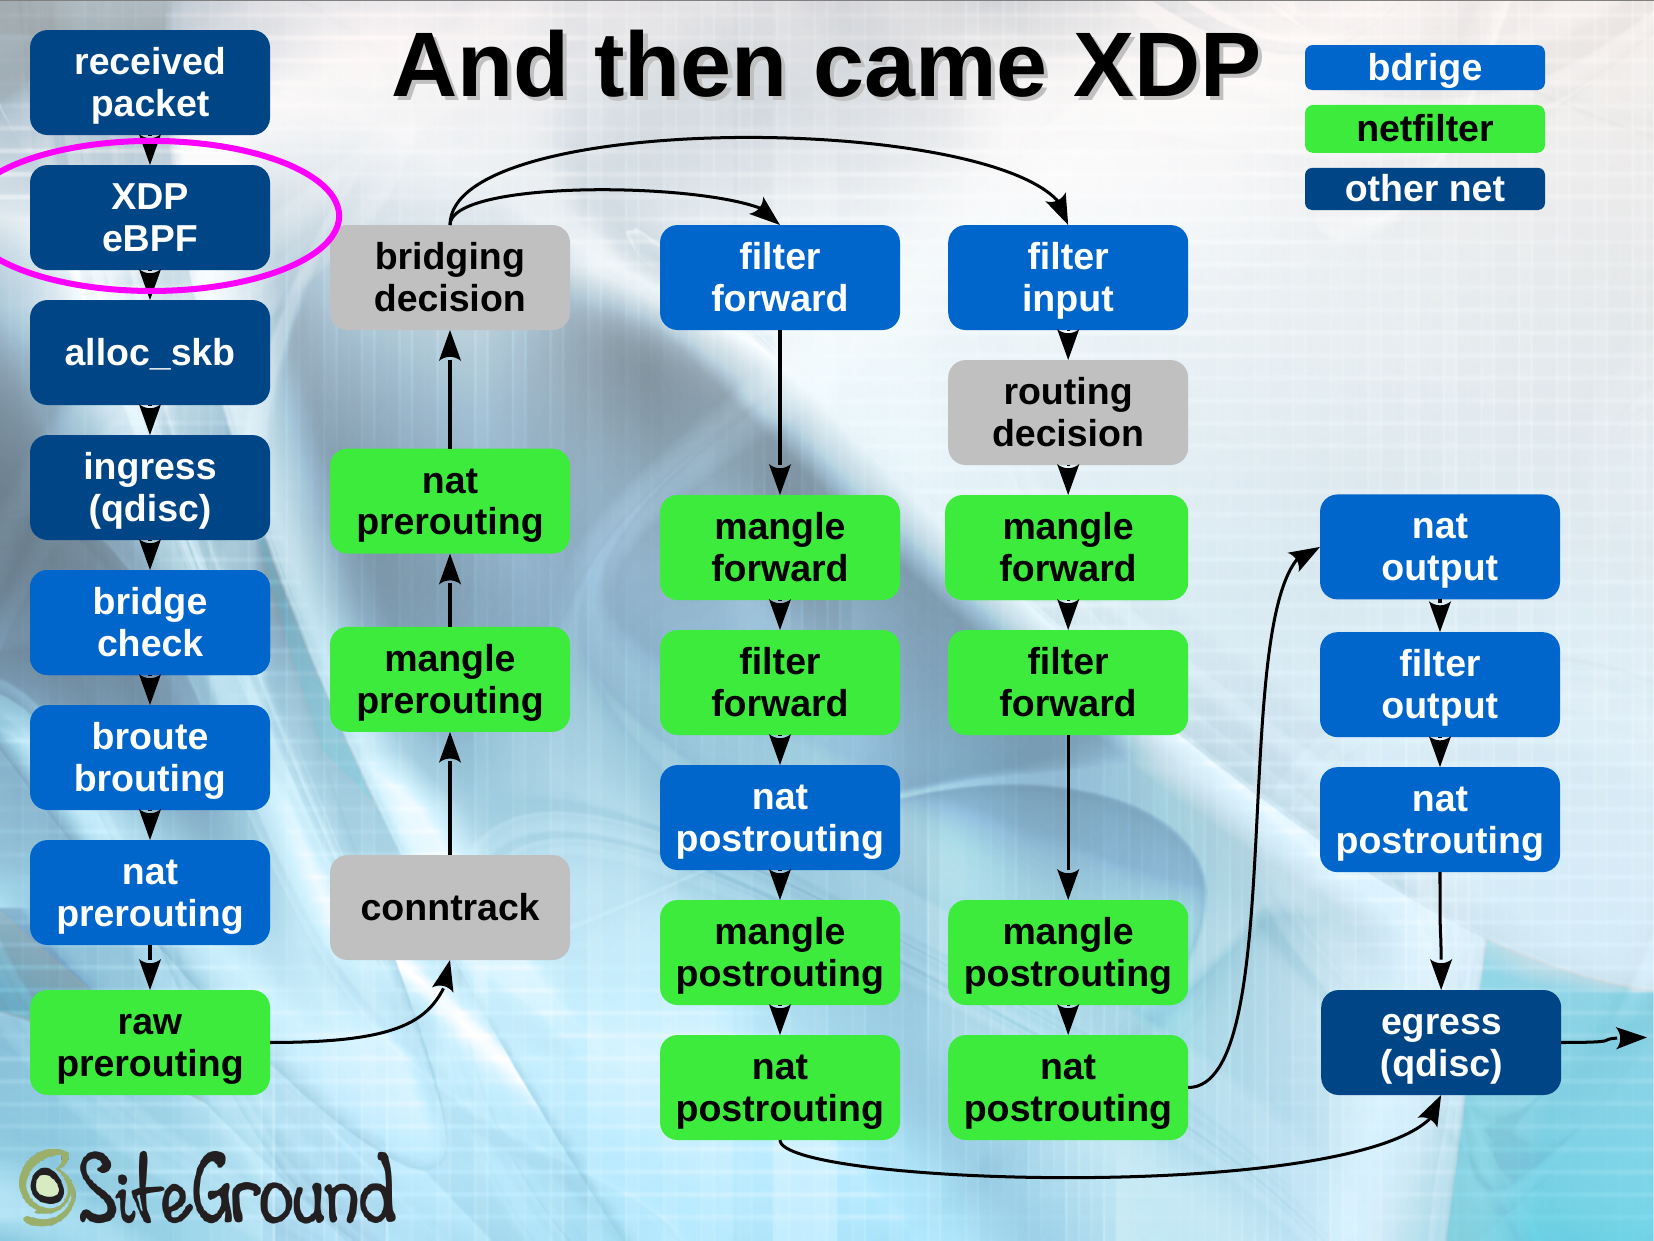

# And then came XDP
received
packet
bdrige
netfilter
XDP
eBPF
other net
bridging
decision
filter
forward
filter
input
alloc_skb
routing
decision
ingress
(qdisc)
nat
prerouting
nat
output
mangle
forward
mangle
forward
mangle
forward
bridge
check
bridge
check
mangle
prerouting
filter
forward
filter
forward
filter
output
broute
brouting
nat
postrouting
nat
postrouting
nat
prerouting
conntrack
mangle
postrouting
mangle
postrouting
raw
prerouting
egress
(qdisc)
nat
postrouting
nat
postrouting